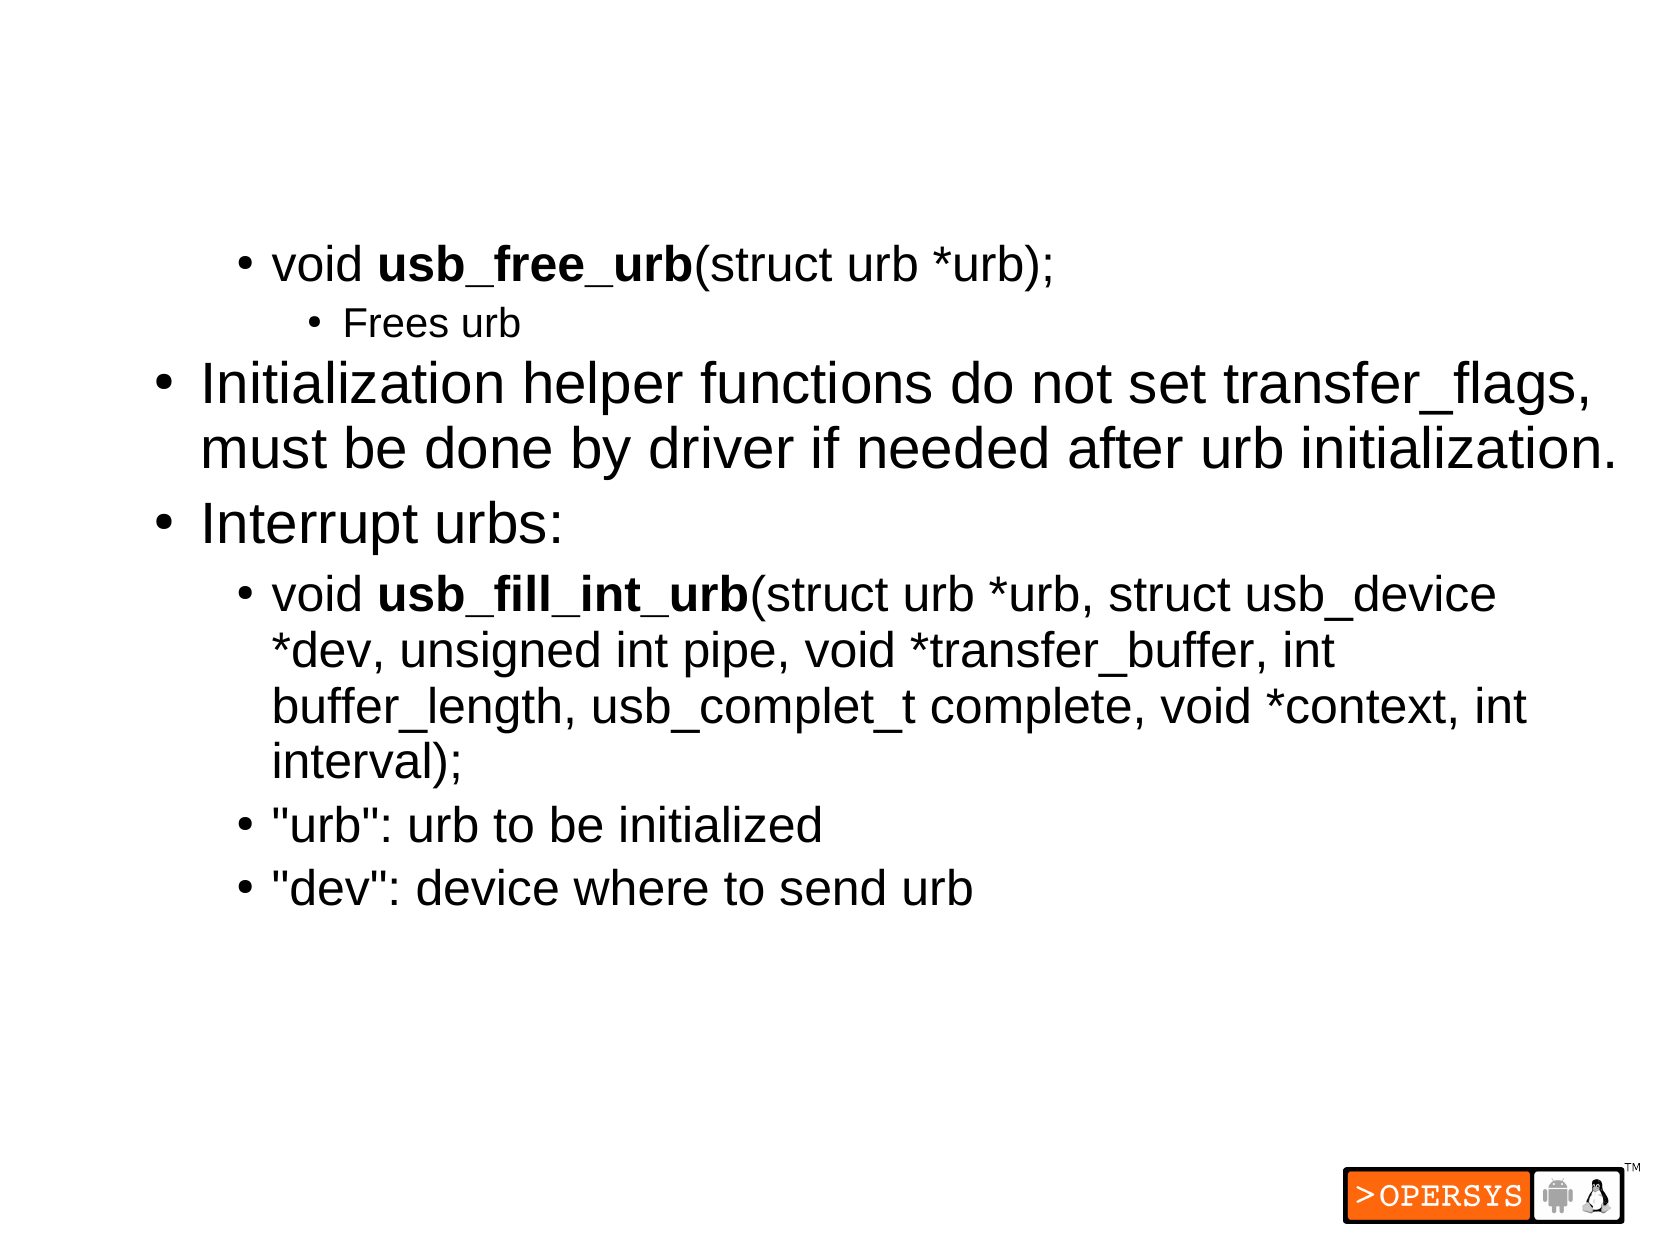

# void usb_free_urb(struct urb *urb);
Frees urb
Initialization helper functions do not set transfer_flags, must be done by driver if needed after urb initialization.
Interrupt urbs:
void usb_fill_int_urb(struct urb *urb, struct usb_device *dev, unsigned int pipe, void *transfer_buffer, int buffer_length, usb_complet_t complete, void *context, int interval);
"urb": urb to be initialized
"dev": device where to send urb